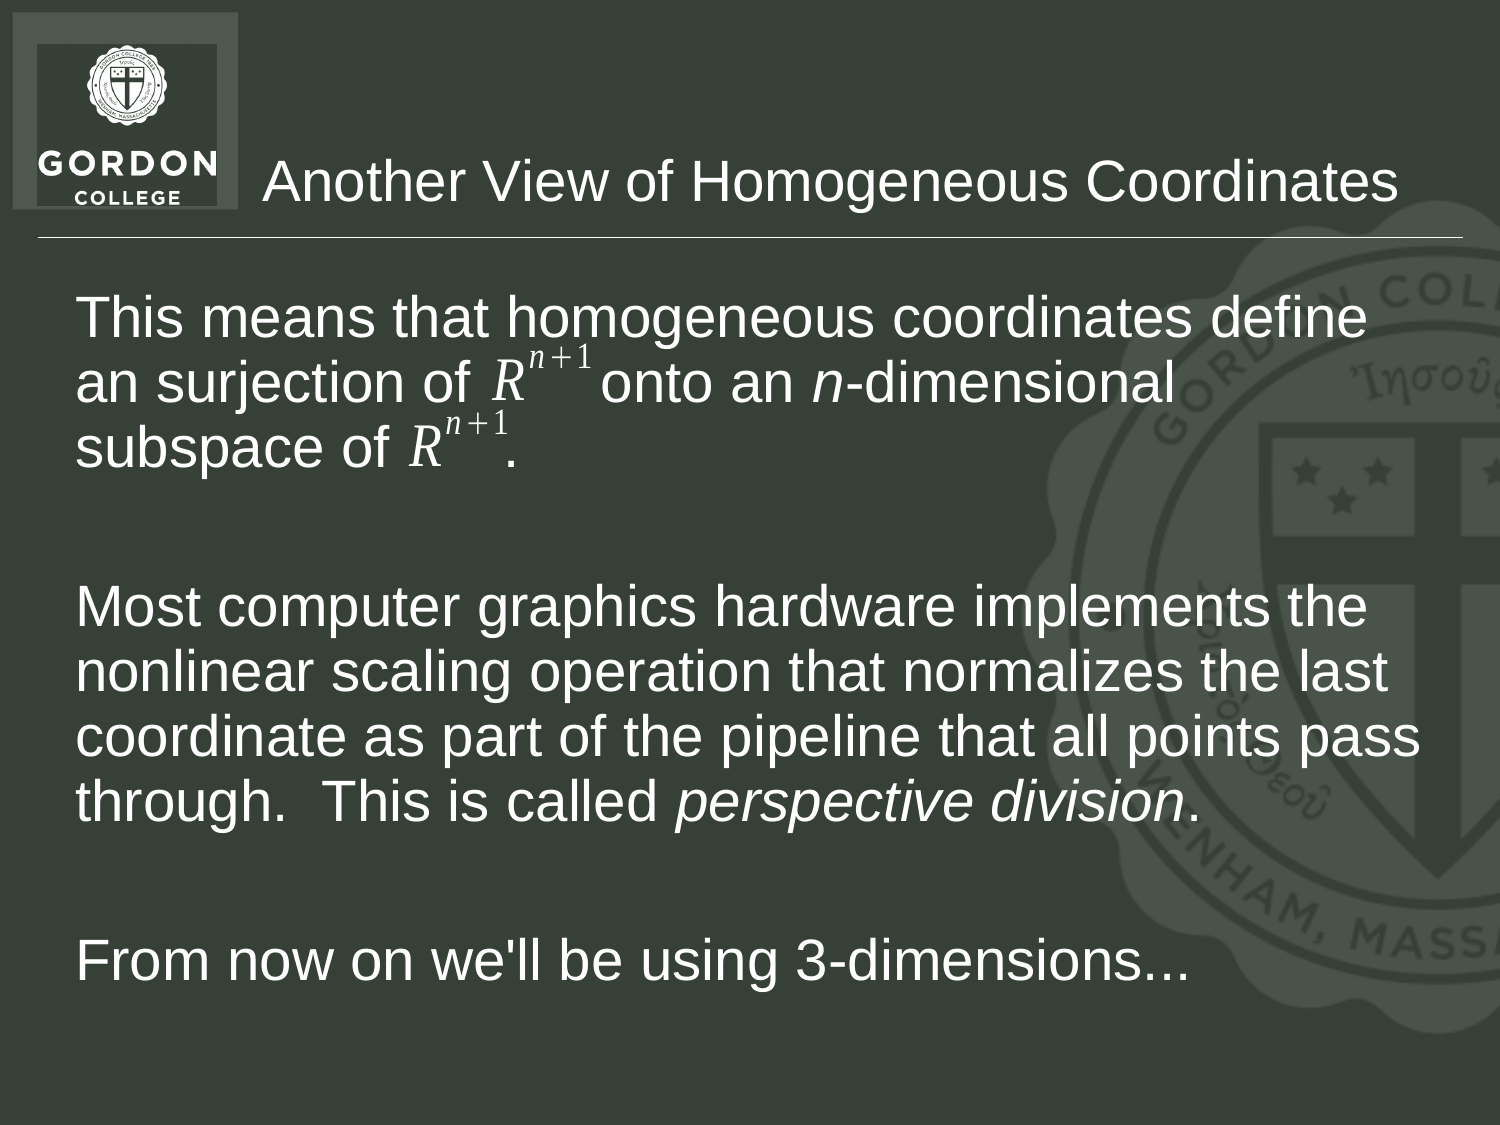

# Another View of Homogeneous Coordinates
This means that homogeneous coordinates define an surjection of onto an n-dimensional subspace of .
Most computer graphics hardware implements the nonlinear scaling operation that normalizes the last coordinate as part of the pipeline that all points pass through. This is called perspective division.
From now on we'll be using 3-dimensions...